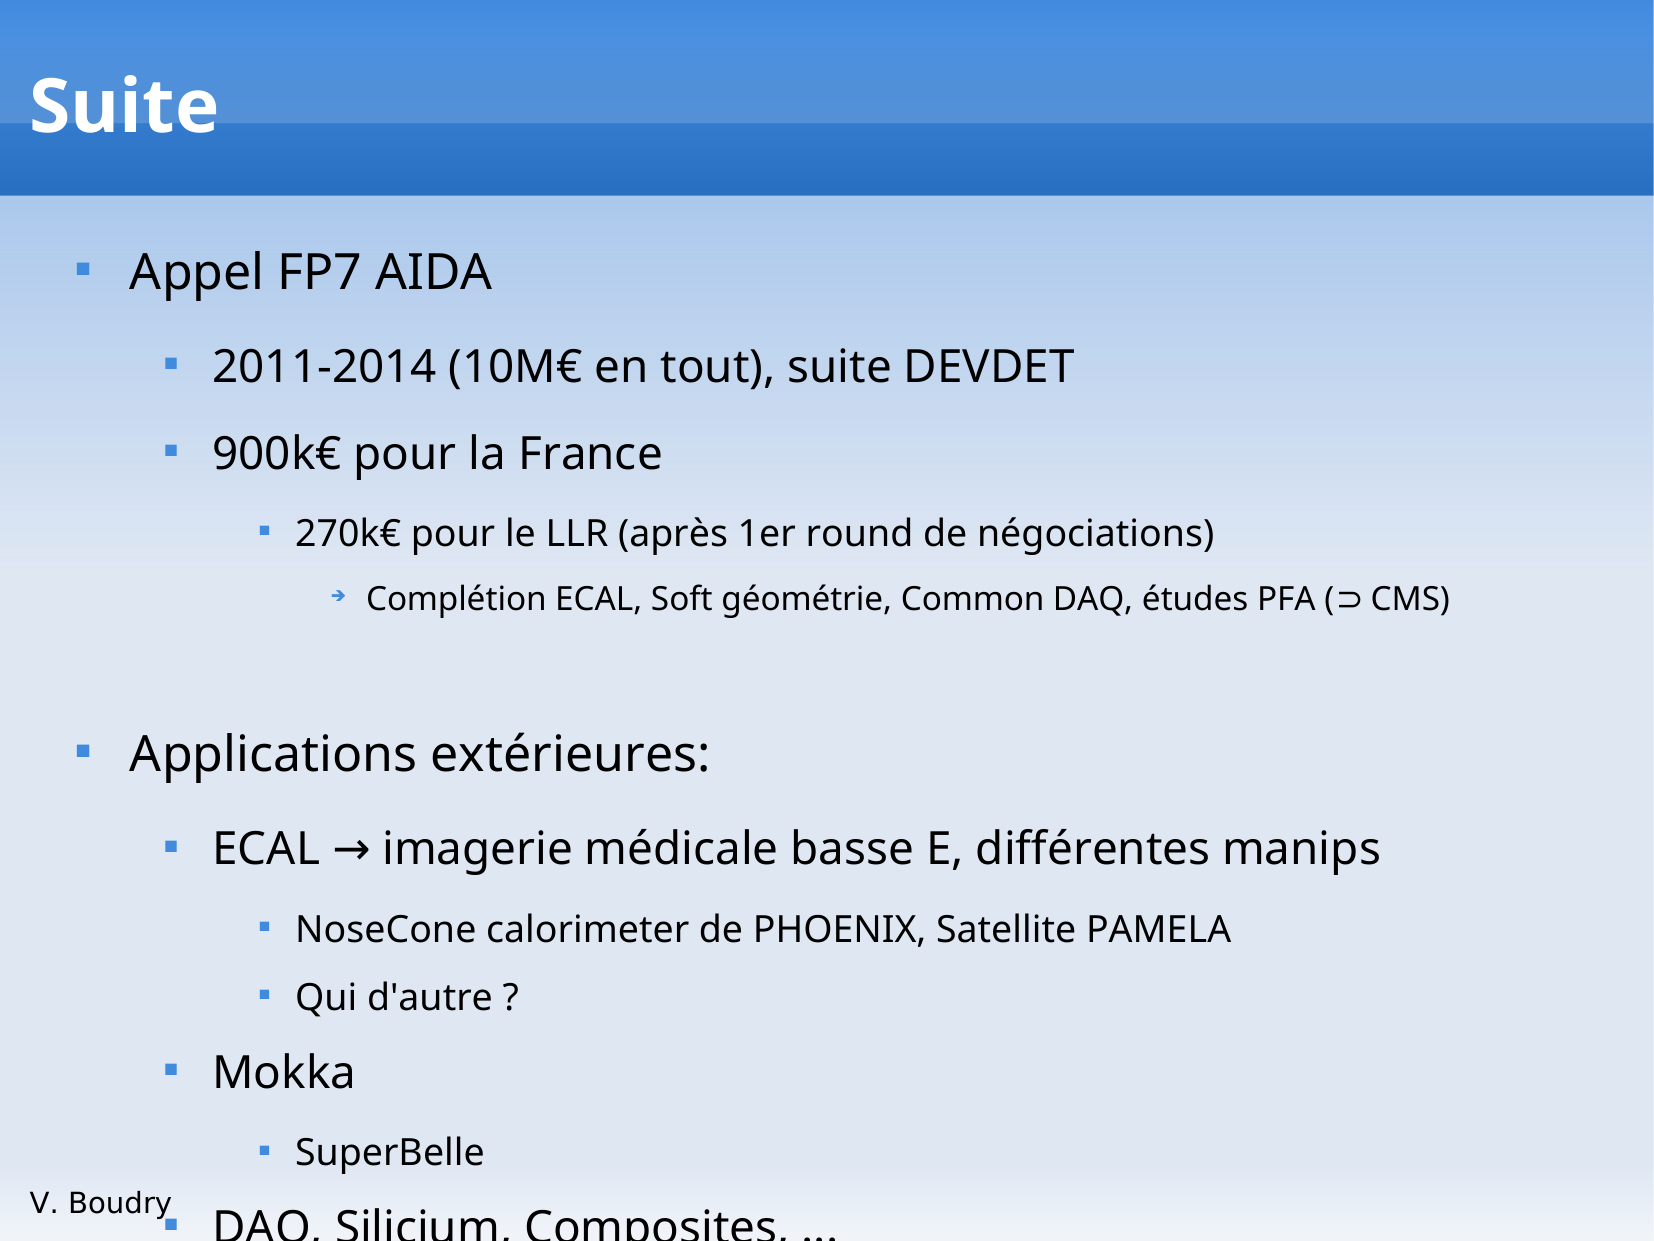

# Suite
Appel FP7 AIDA
2011-2014 (10M€ en tout), suite DEVDET
900k€ pour la France
270k€ pour le LLR (après 1er round de négociations)
Complétion ECAL, Soft géométrie, Common DAQ, études PFA (⊃ CMS)
Applications extérieures:
ECAL → imagerie médicale basse E, différentes manips
NoseCone calorimeter de PHOENIX, Satellite PAMELA
Qui d'autre ?
Mokka
SuperBelle
DAQ, Silicium, Composites, ...